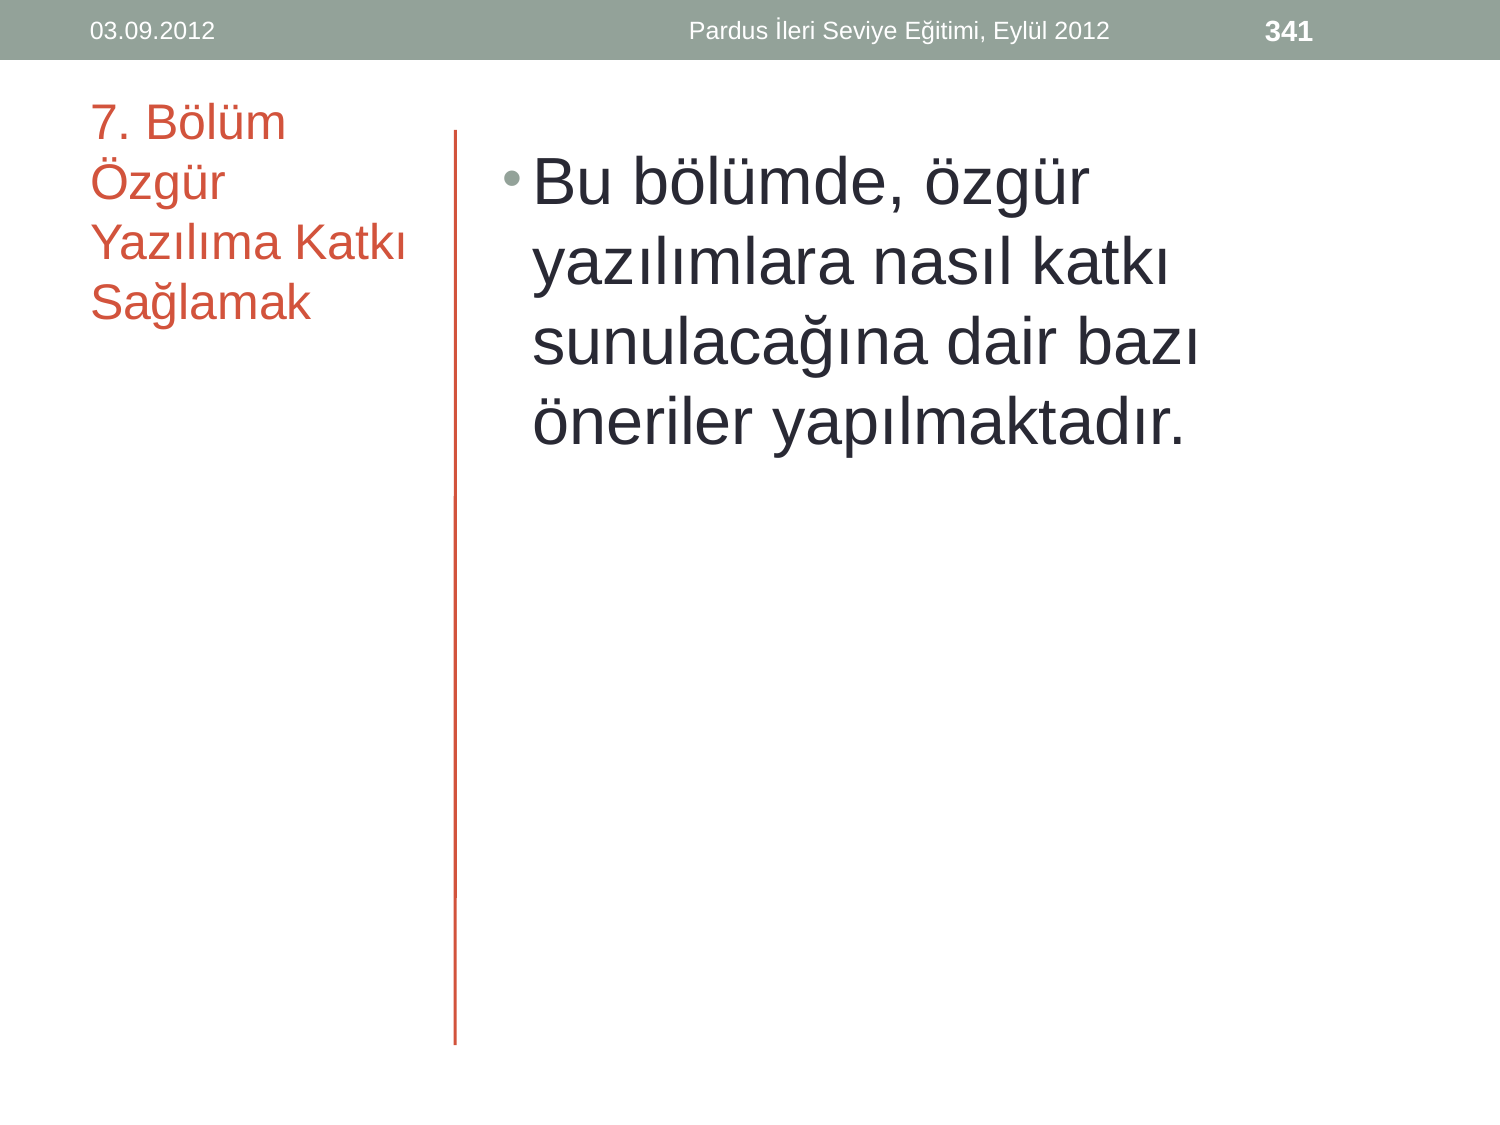

03.09.2012
Pardus İleri Seviye Eğitimi, Eylül 2012
# 7. Bölüm Özgür Yazılıma Katkı Sağlamak
Bu bölümde, özgür yazılımlara nasıl katkı sunulacağına dair bazı öneriler yapılmaktadır.